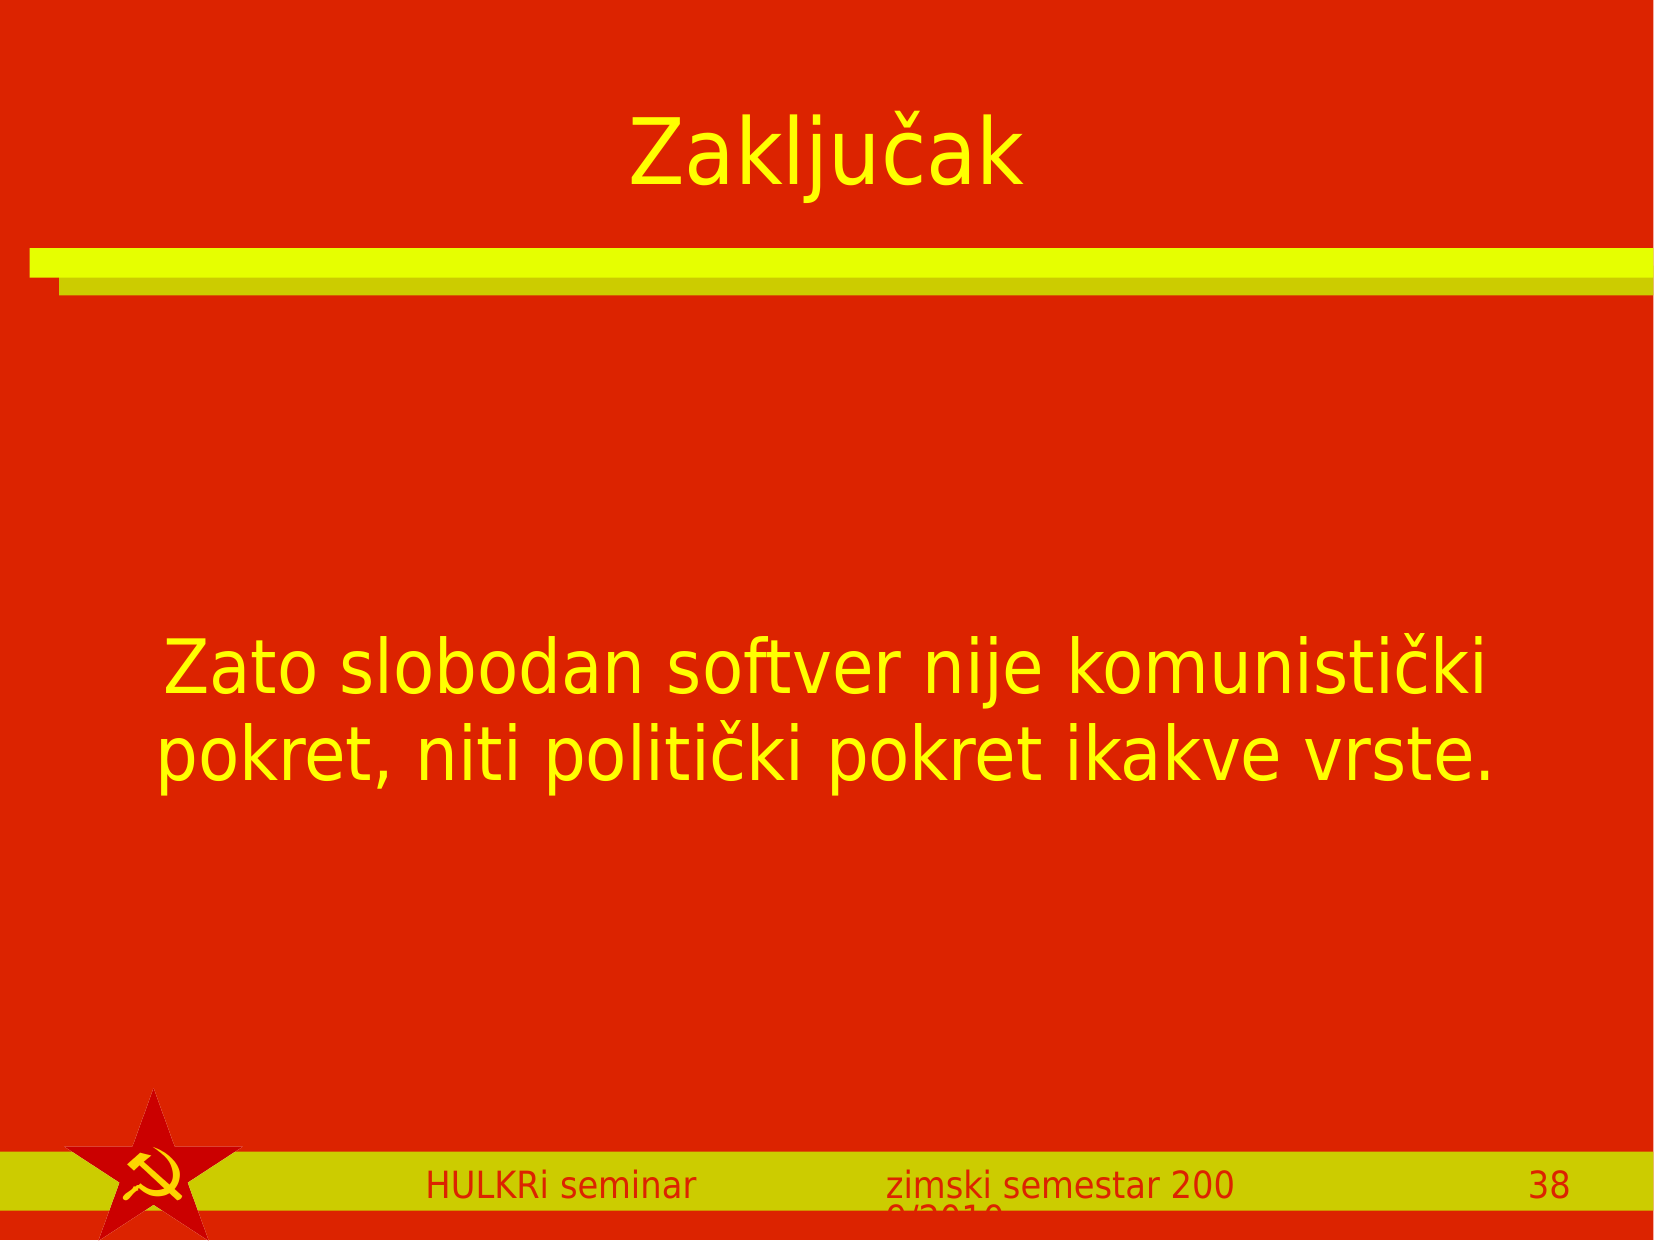

# Zaključak
Zato slobodan softver nije komunistički pokret, niti politički pokret ikakve vrste.
HULKRi seminar
zimski semestar 2009/2010.
38